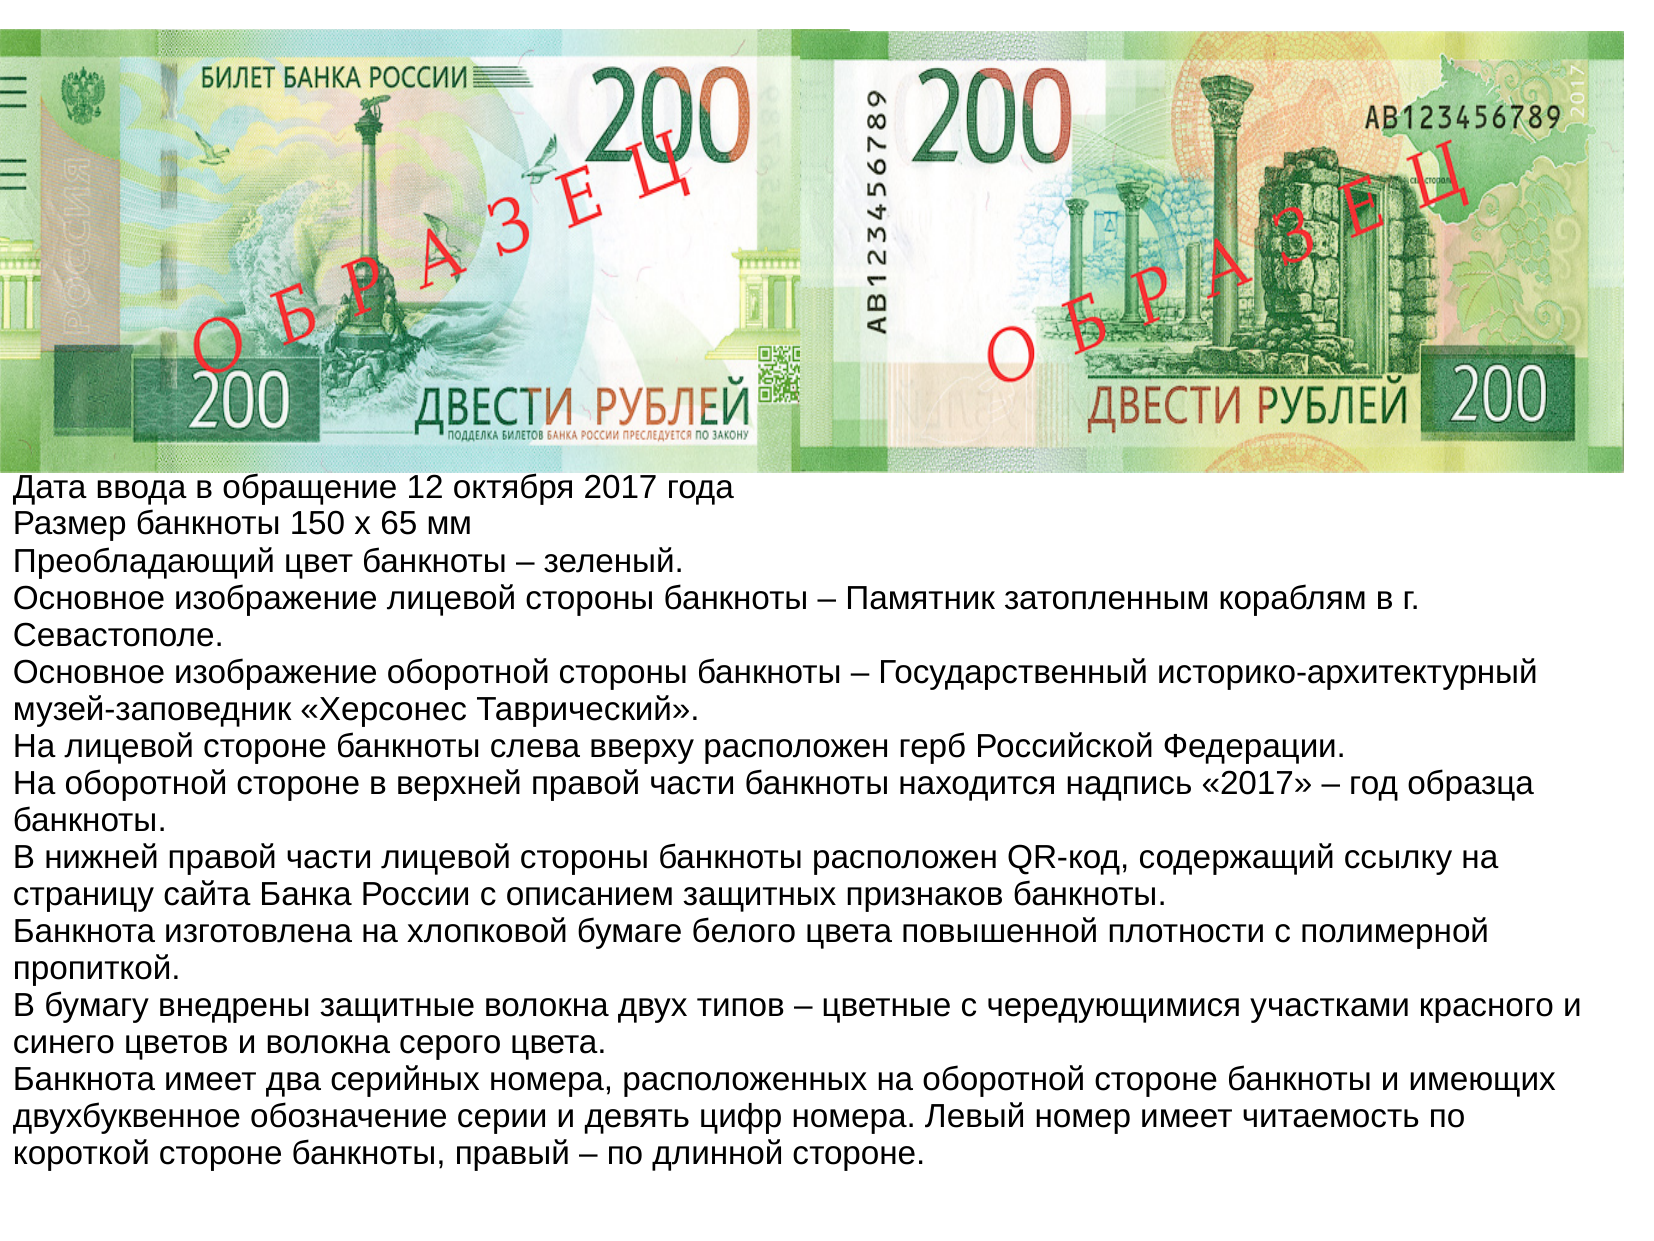

#
Дата ввода в обращение 12 октября 2017 года
Размер банкноты 150 x 65 мм
Преобладающий цвет банкноты – зеленый.
Основное изображение лицевой стороны банкноты – Памятник затопленным кораблям в г. Севастополе.
Основное изображение оборотной стороны банкноты – Государственный историко-архитектурный музей-заповедник «Херсонес Таврический».
На лицевой стороне банкноты слева вверху расположен герб Российской Федерации.
На оборотной стороне в верхней правой части банкноты находится надпись «2017» – год образца банкноты.
В нижней правой части лицевой стороны банкноты расположен QR-код, содержащий ссылку на страницу сайта Банка России с описанием защитных признаков банкноты.
Банкнота изготовлена на хлопковой бумаге белого цвета повышенной плотности с полимерной пропиткой.
В бумагу внедрены защитные волокна двух типов – цветные с чередующимися участками красного и синего цветов и волокна серого цвета.
Банкнота имеет два серийных номера, расположенных на оборотной стороне банкноты и имеющих двухбуквенное обозначение серии и девять цифр номера. Левый номер имеет читаемость по короткой стороне банкноты, правый – по длинной стороне.